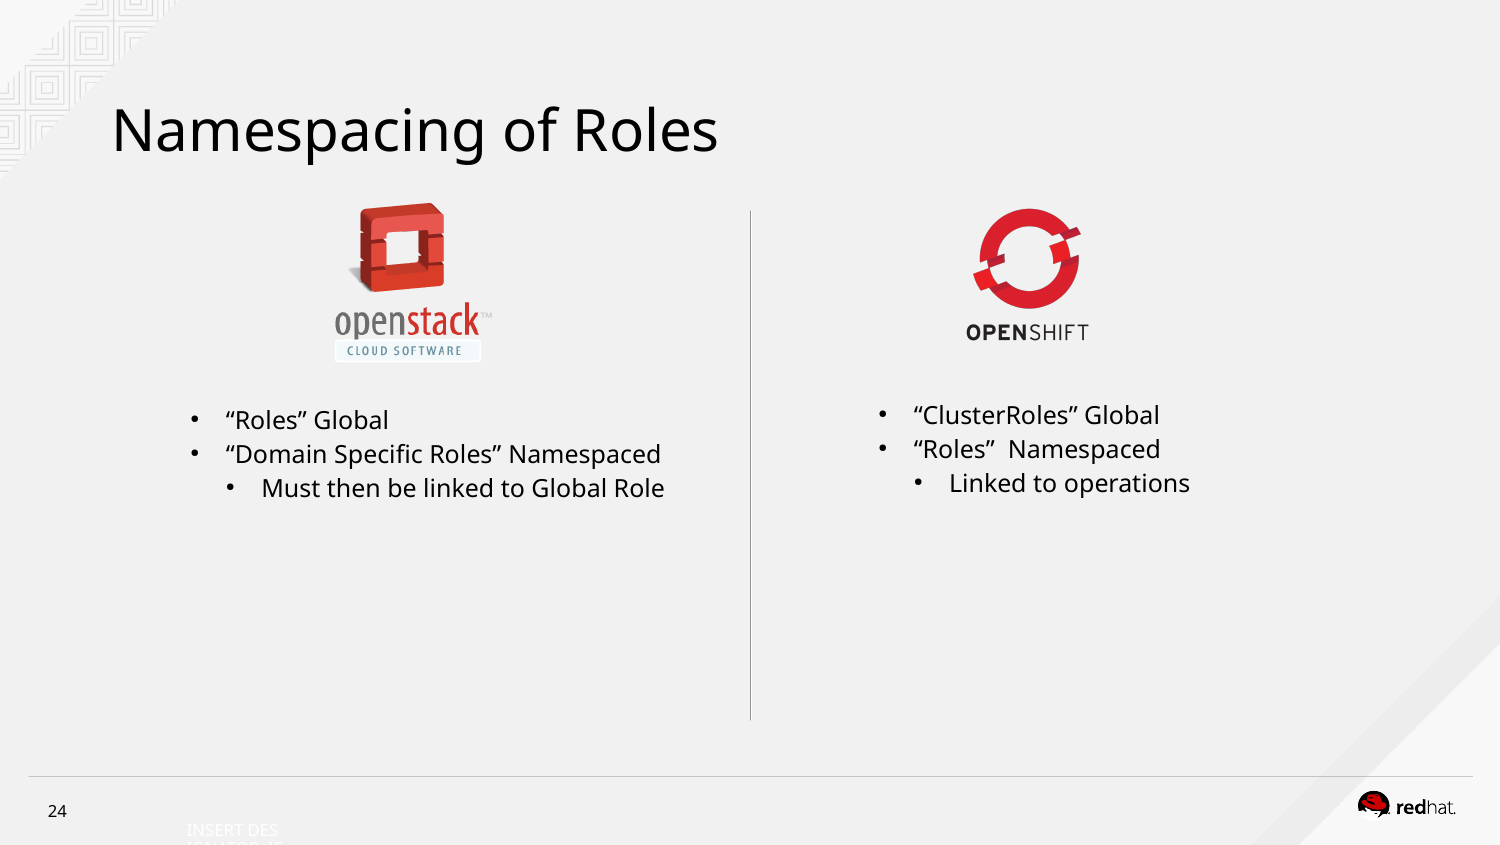

# Namespacing of Roles
“ClusterRoles” Global
“Roles” Namespaced
Linked to operations
“Roles” Global
“Domain Specific Roles” Namespaced
Must then be linked to Global Role
24